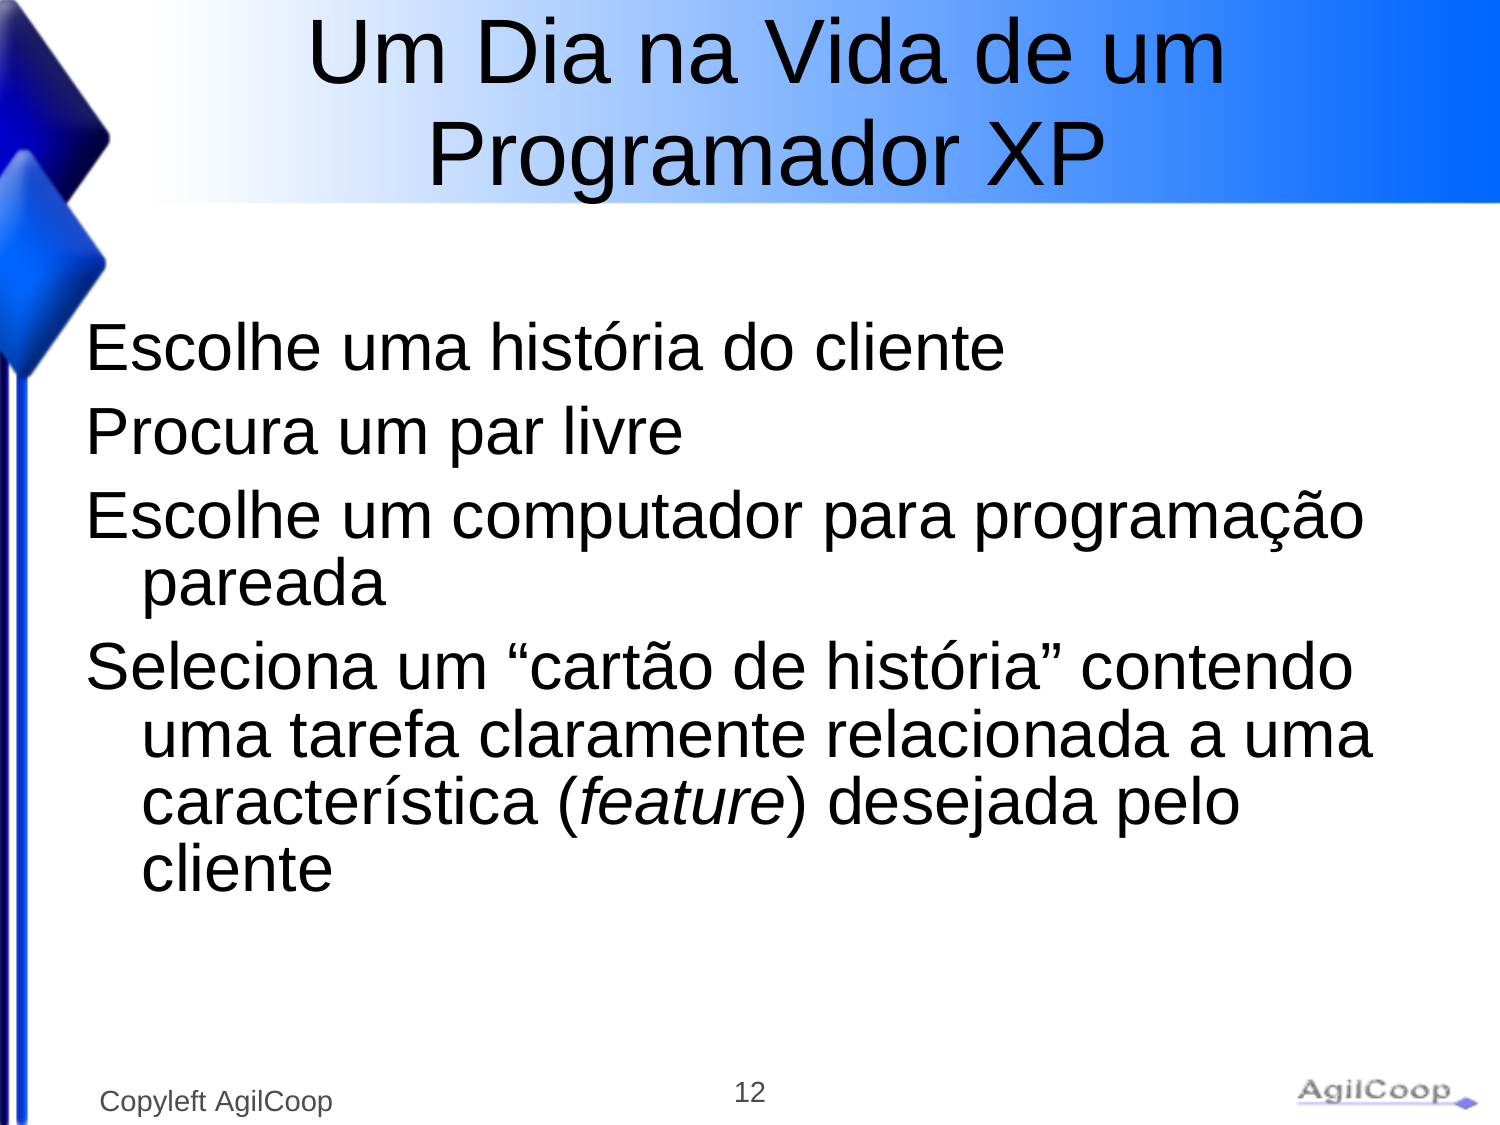

# Um Dia na Vida de um Programador XP
Escolhe uma história do cliente
Procura um par livre
Escolhe um computador para programação pareada
Seleciona um “cartão de história” contendo uma tarefa claramente relacionada a uma característica (feature) desejada pelo cliente
12